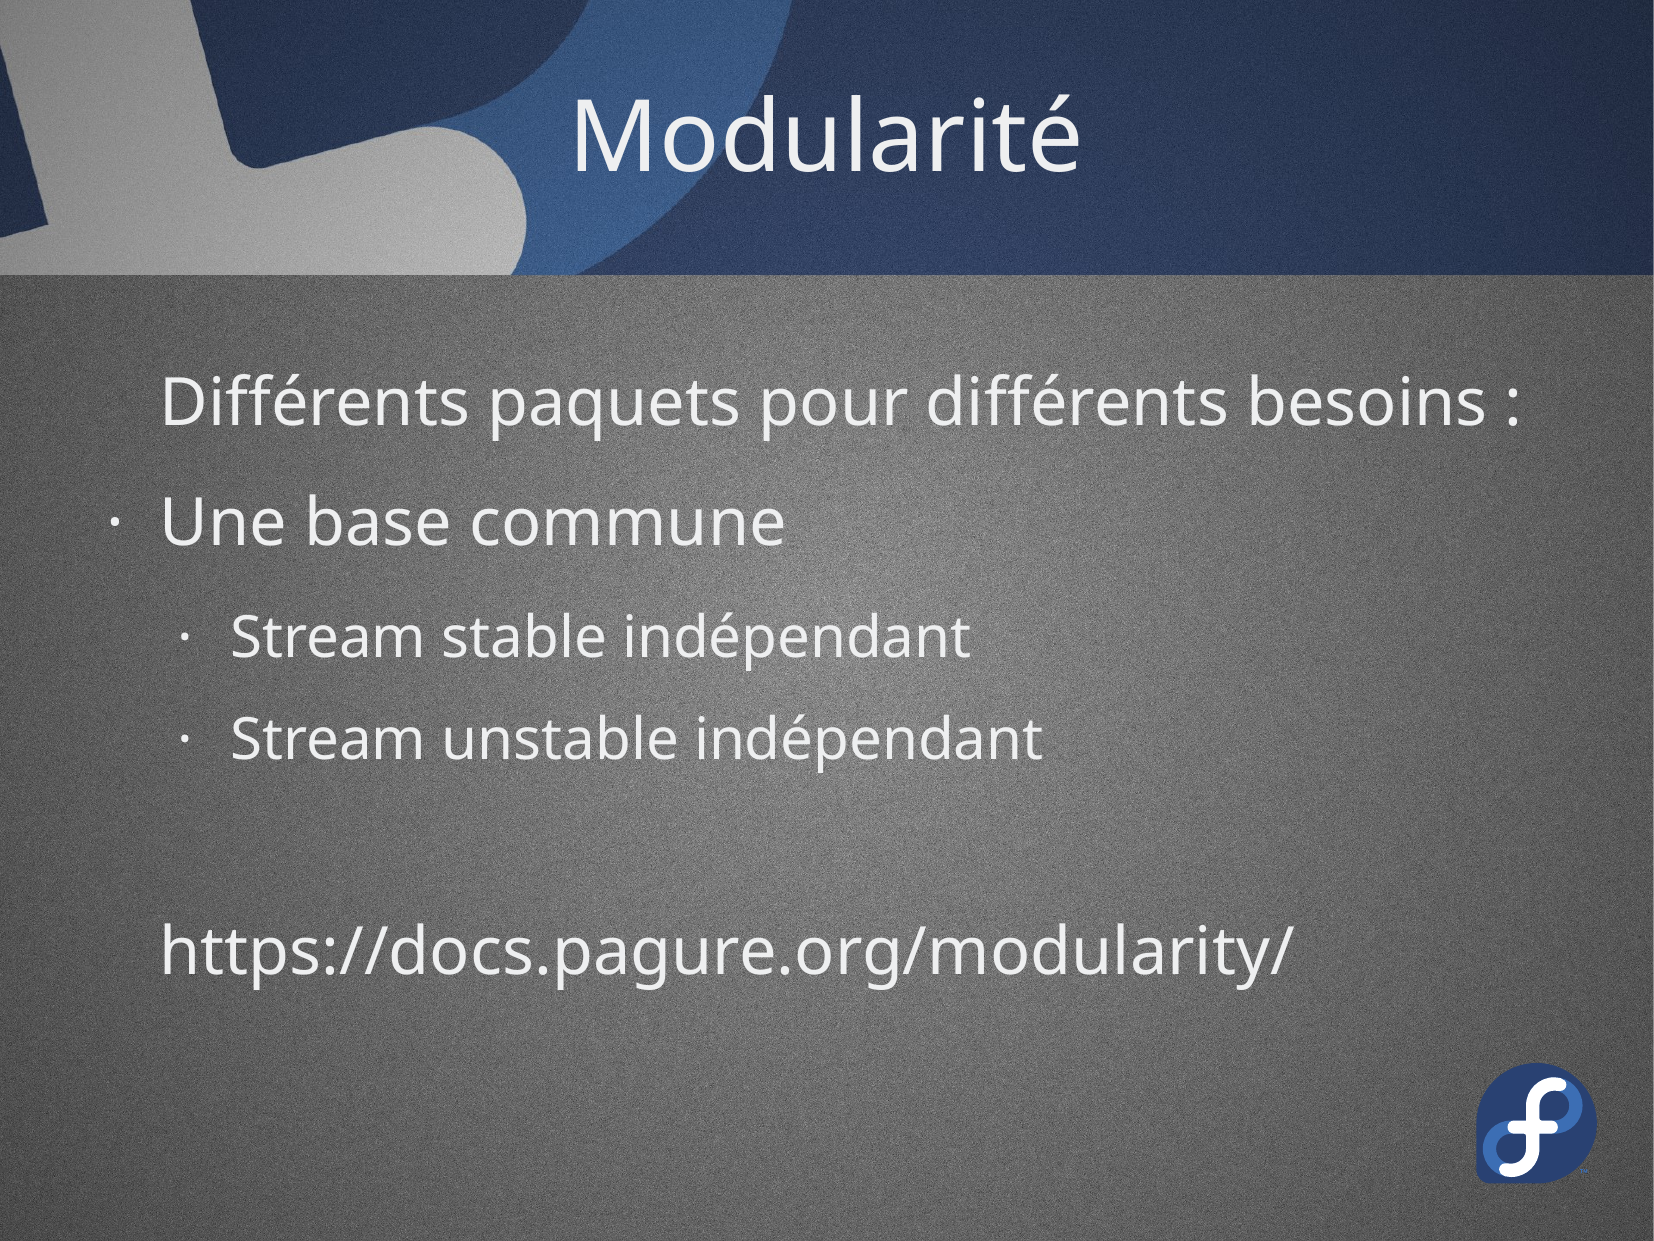

# Modularité
Différents paquets pour différents besoins :
Une base commune
Stream stable indépendant
Stream unstable indépendant
https://docs.pagure.org/modularity/